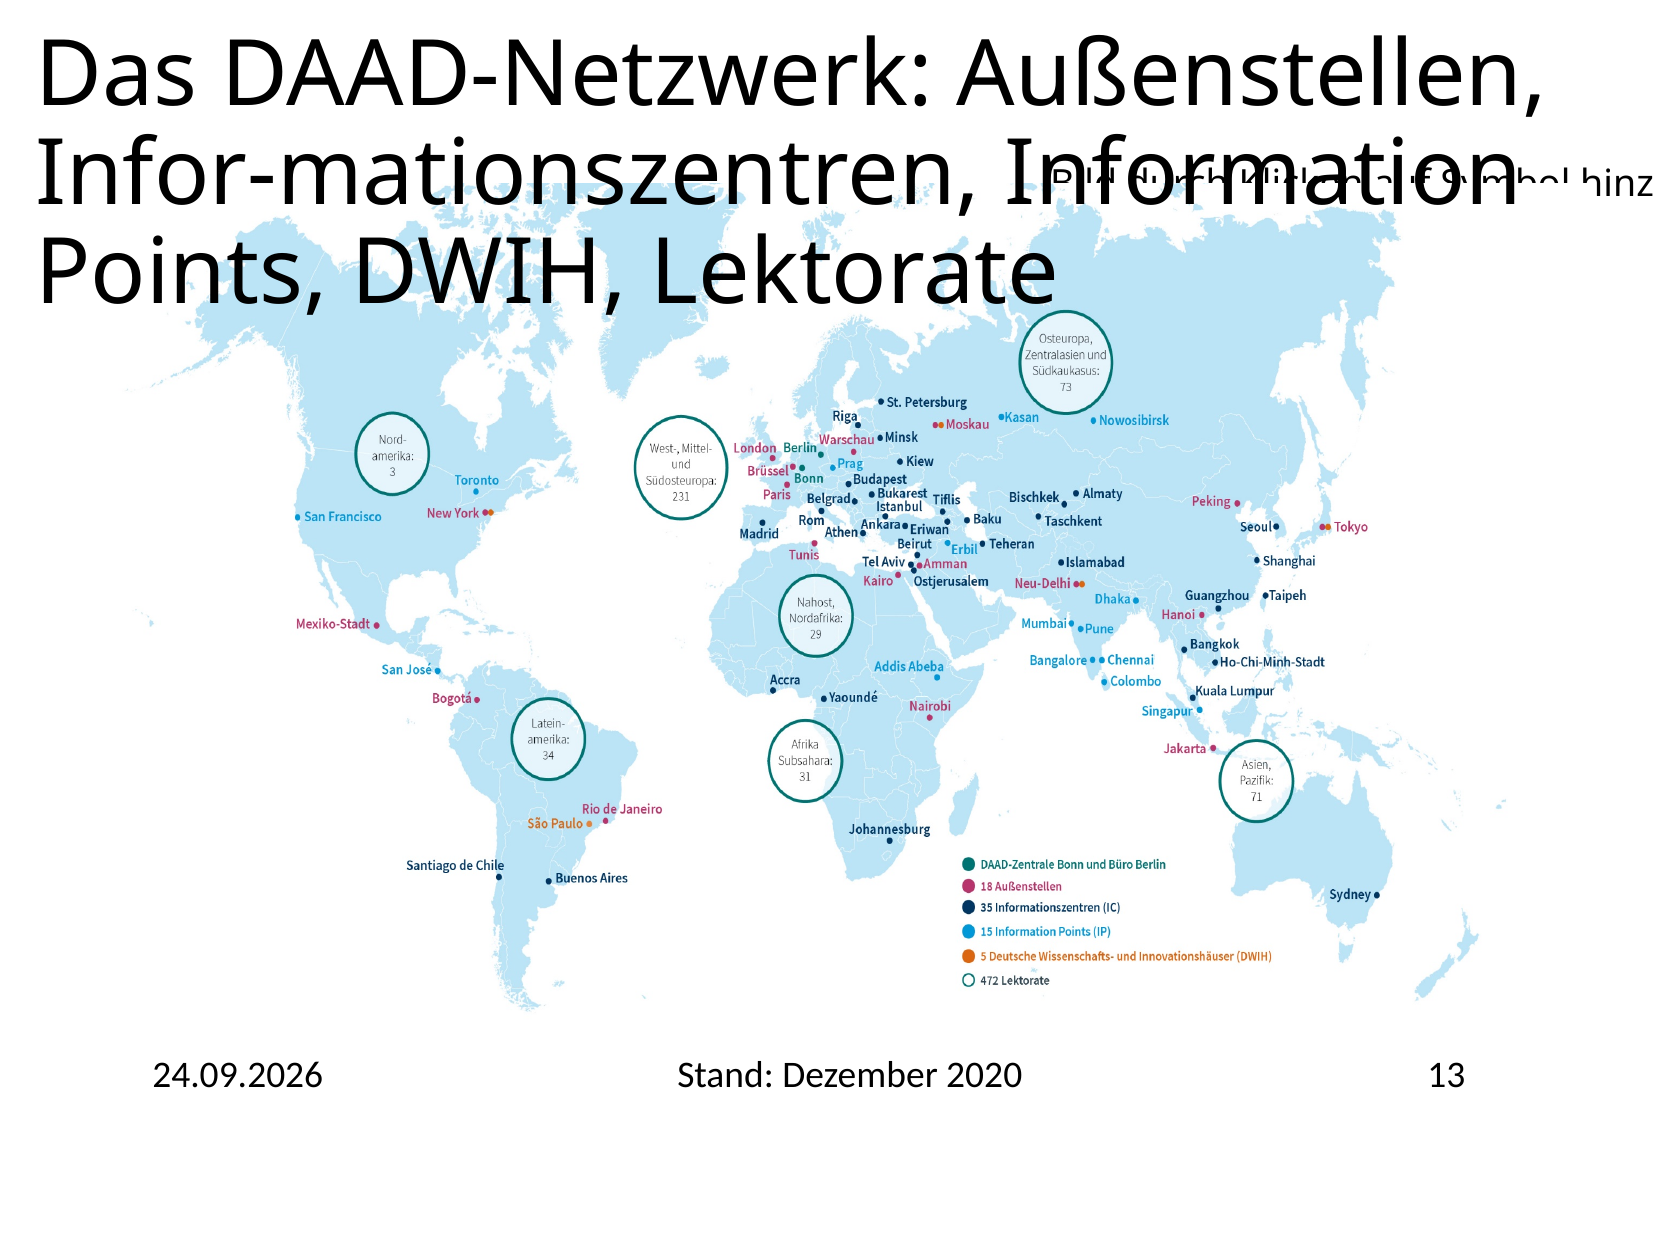

# Das DAAD-Netzwerk: Außenstellen, Infor-mationszentren, Information Points, DWIH, Lektorate
Stand: Dezember 2020